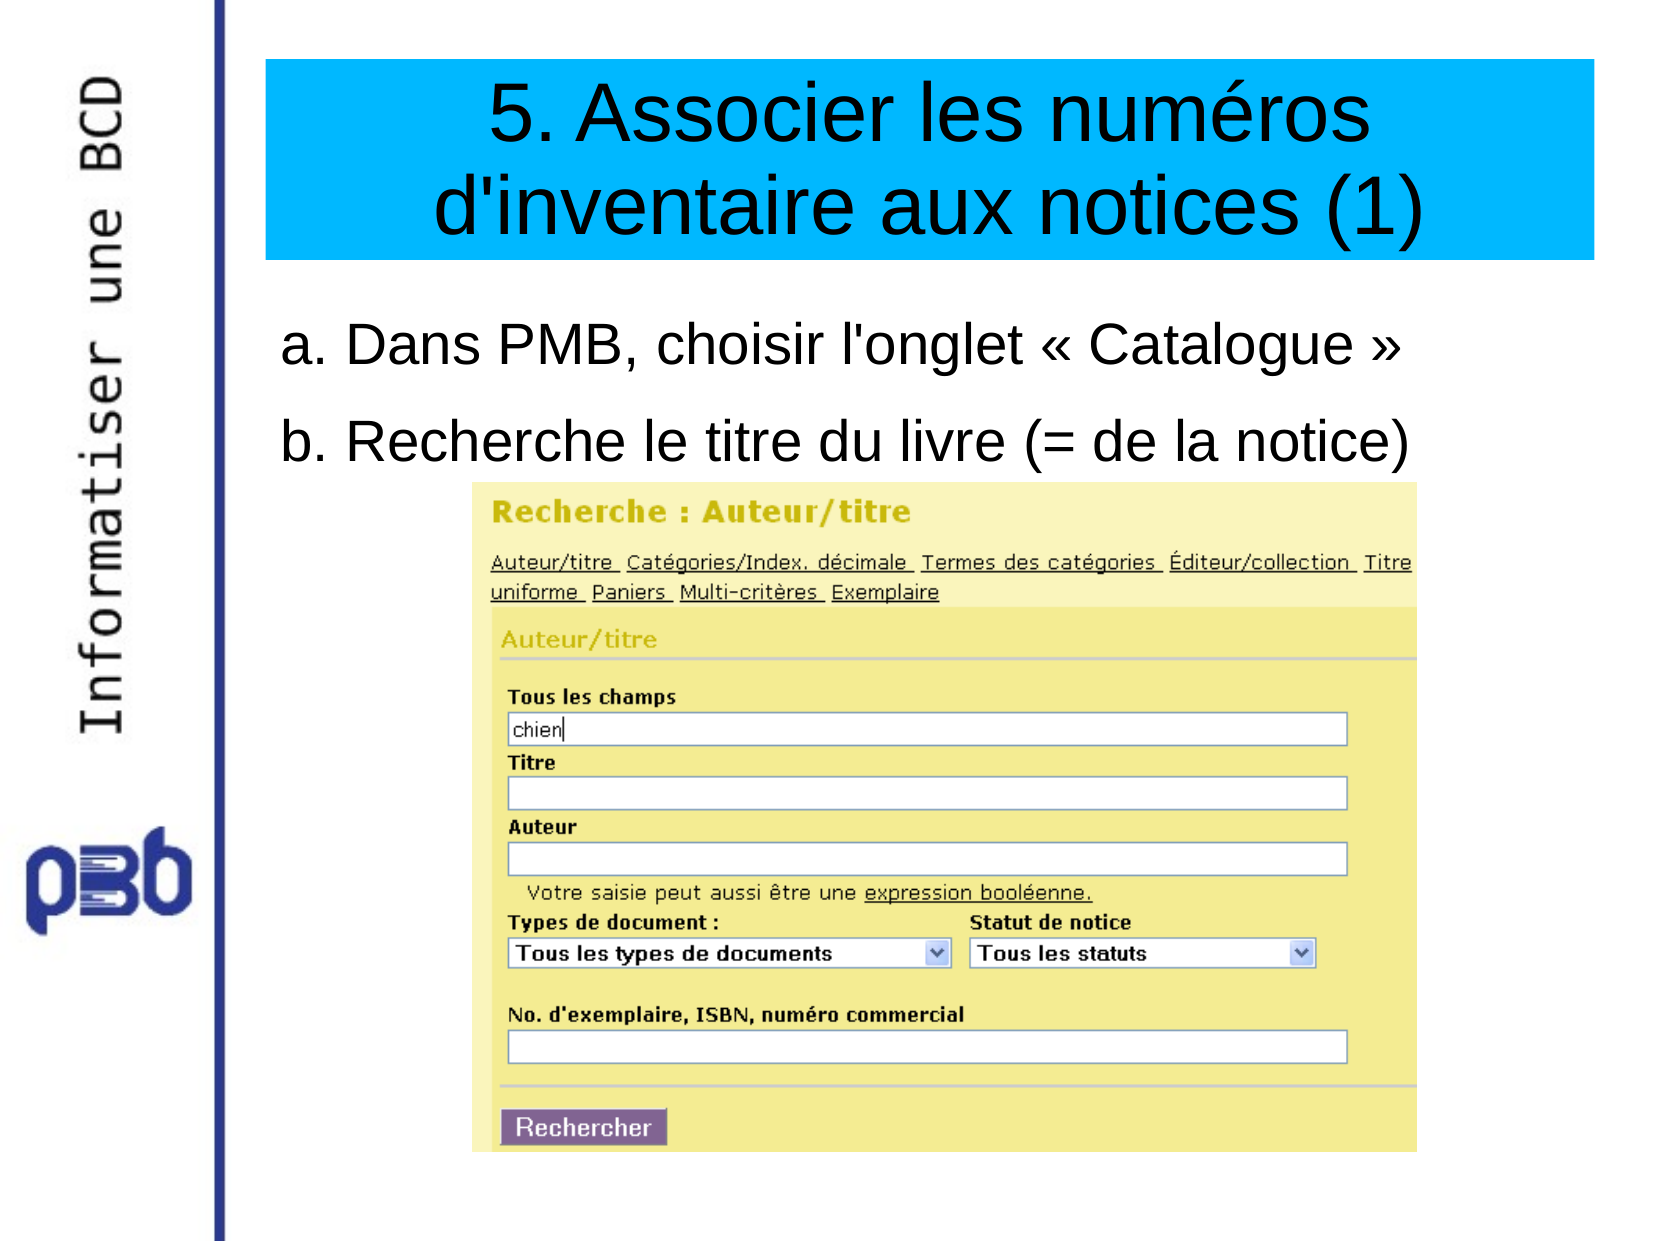

5. Associer les numéros d'inventaire aux notices (1)
a. Dans PMB, choisir l'onglet « Catalogue »
b. Recherche le titre du livre (= de la notice)